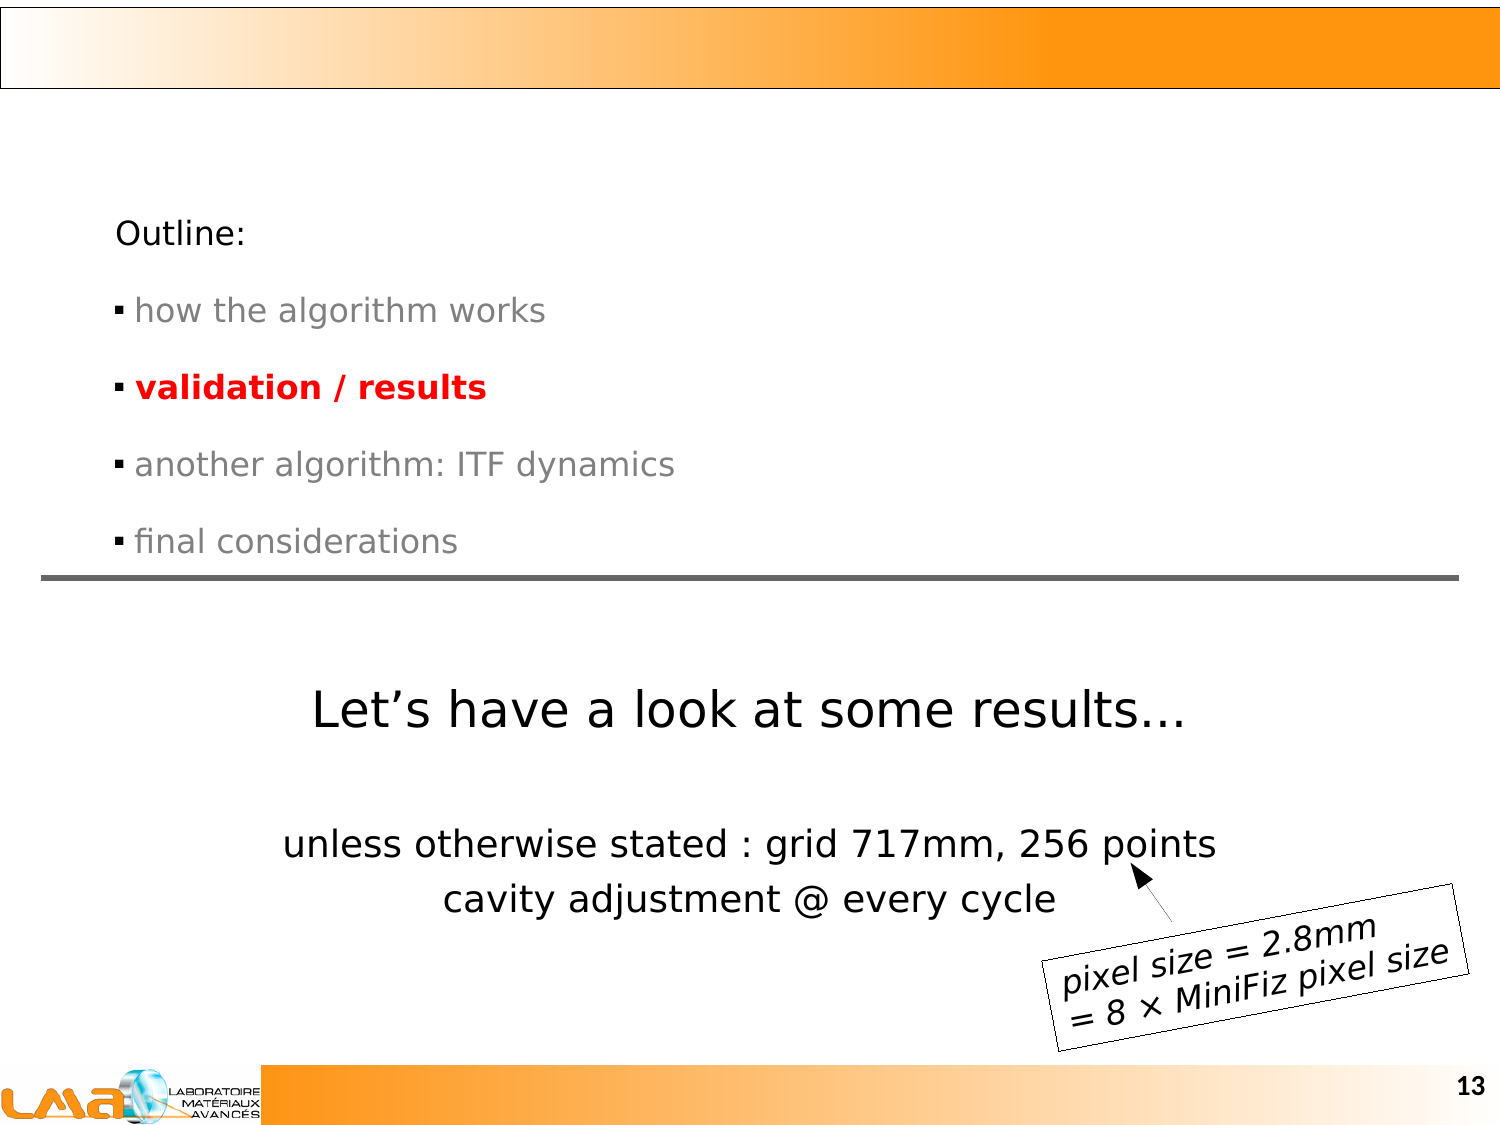

Outline:
 how the algorithm works
 validation / results
 another algorithm: ITF dynamics
 final considerations
# Let’s have a look at some results...
unless otherwise stated : grid 717mm, 256 points
cavity adjustment @ every cycle
pixel size = 2.8mm
= 8 × MiniFiz pixel size
13